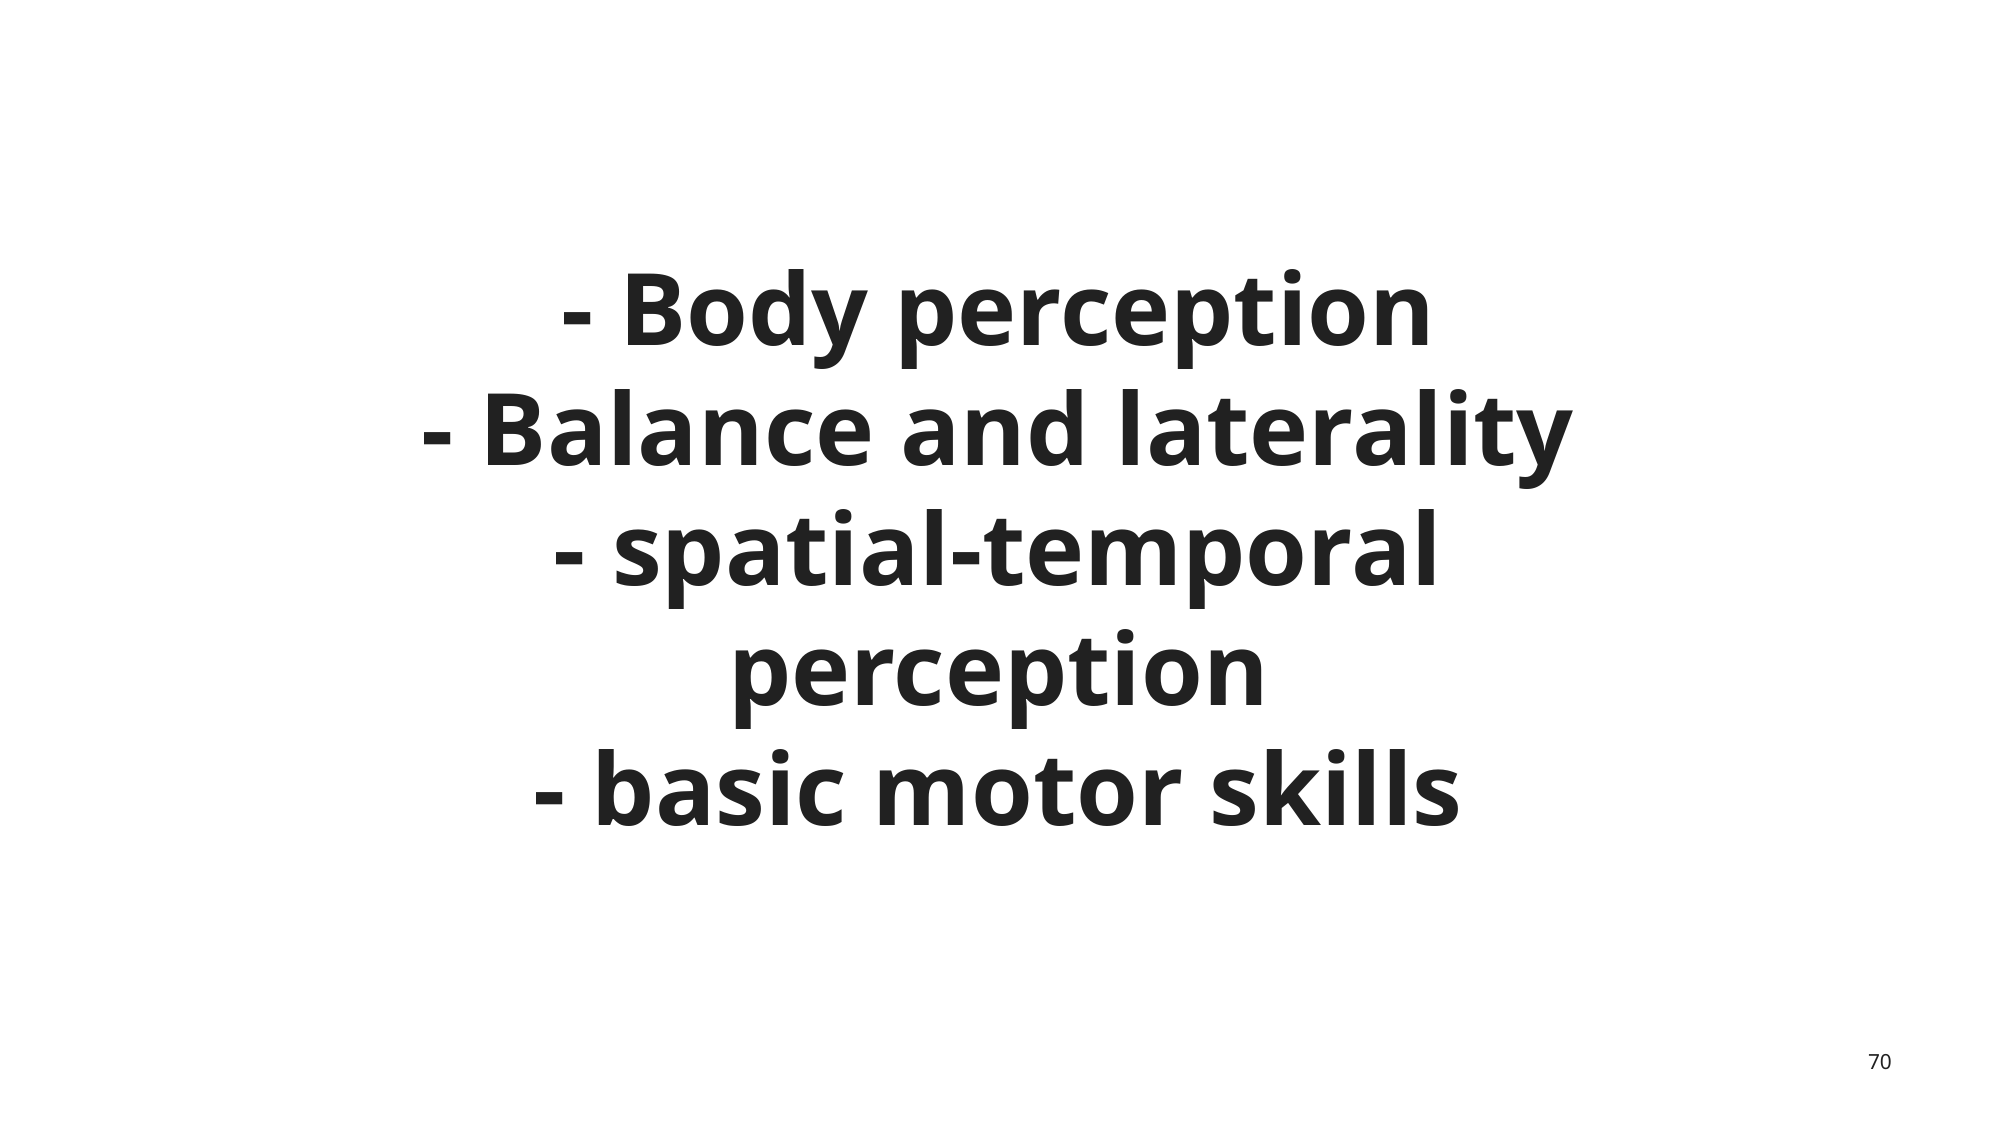

- Body perception
- Balance and laterality
- spatial-temporal perception
- basic motor skills